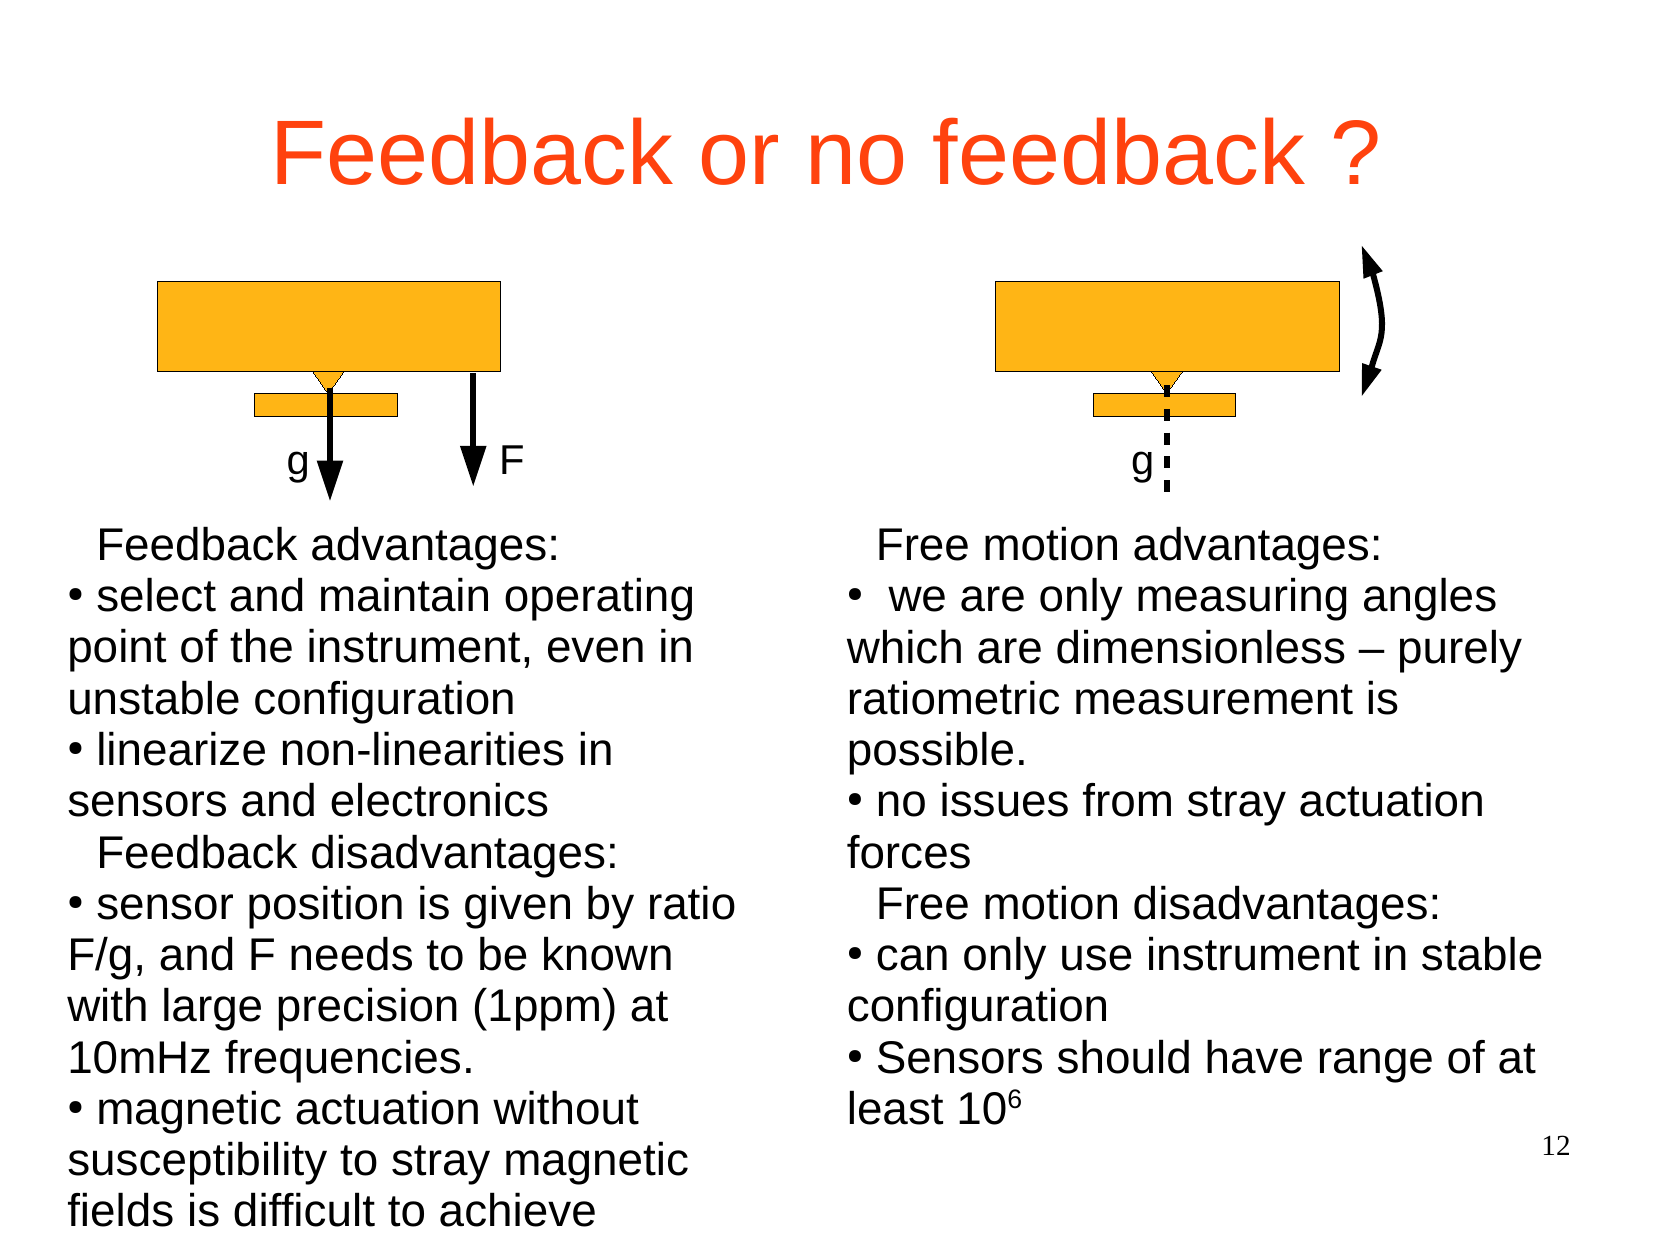

# Feedback or no feedback ?
g
F
g
 Feedback advantages:
 select and maintain operating point of the instrument, even in unstable configuration
 linearize non-linearities in sensors and electronics
 Feedback disadvantages:
 sensor position is given by ratio F/g, and F needs to be known with large precision (1ppm) at 10mHz frequencies.
 magnetic actuation without susceptibility to stray magnetic fields is difficult to achieve
 Free motion advantages:
 we are only measuring angles which are dimensionless – purely ratiometric measurement is possible.
 no issues from stray actuation forces
 Free motion disadvantages:
 can only use instrument in stable configuration
 Sensors should have range of at least 106
12